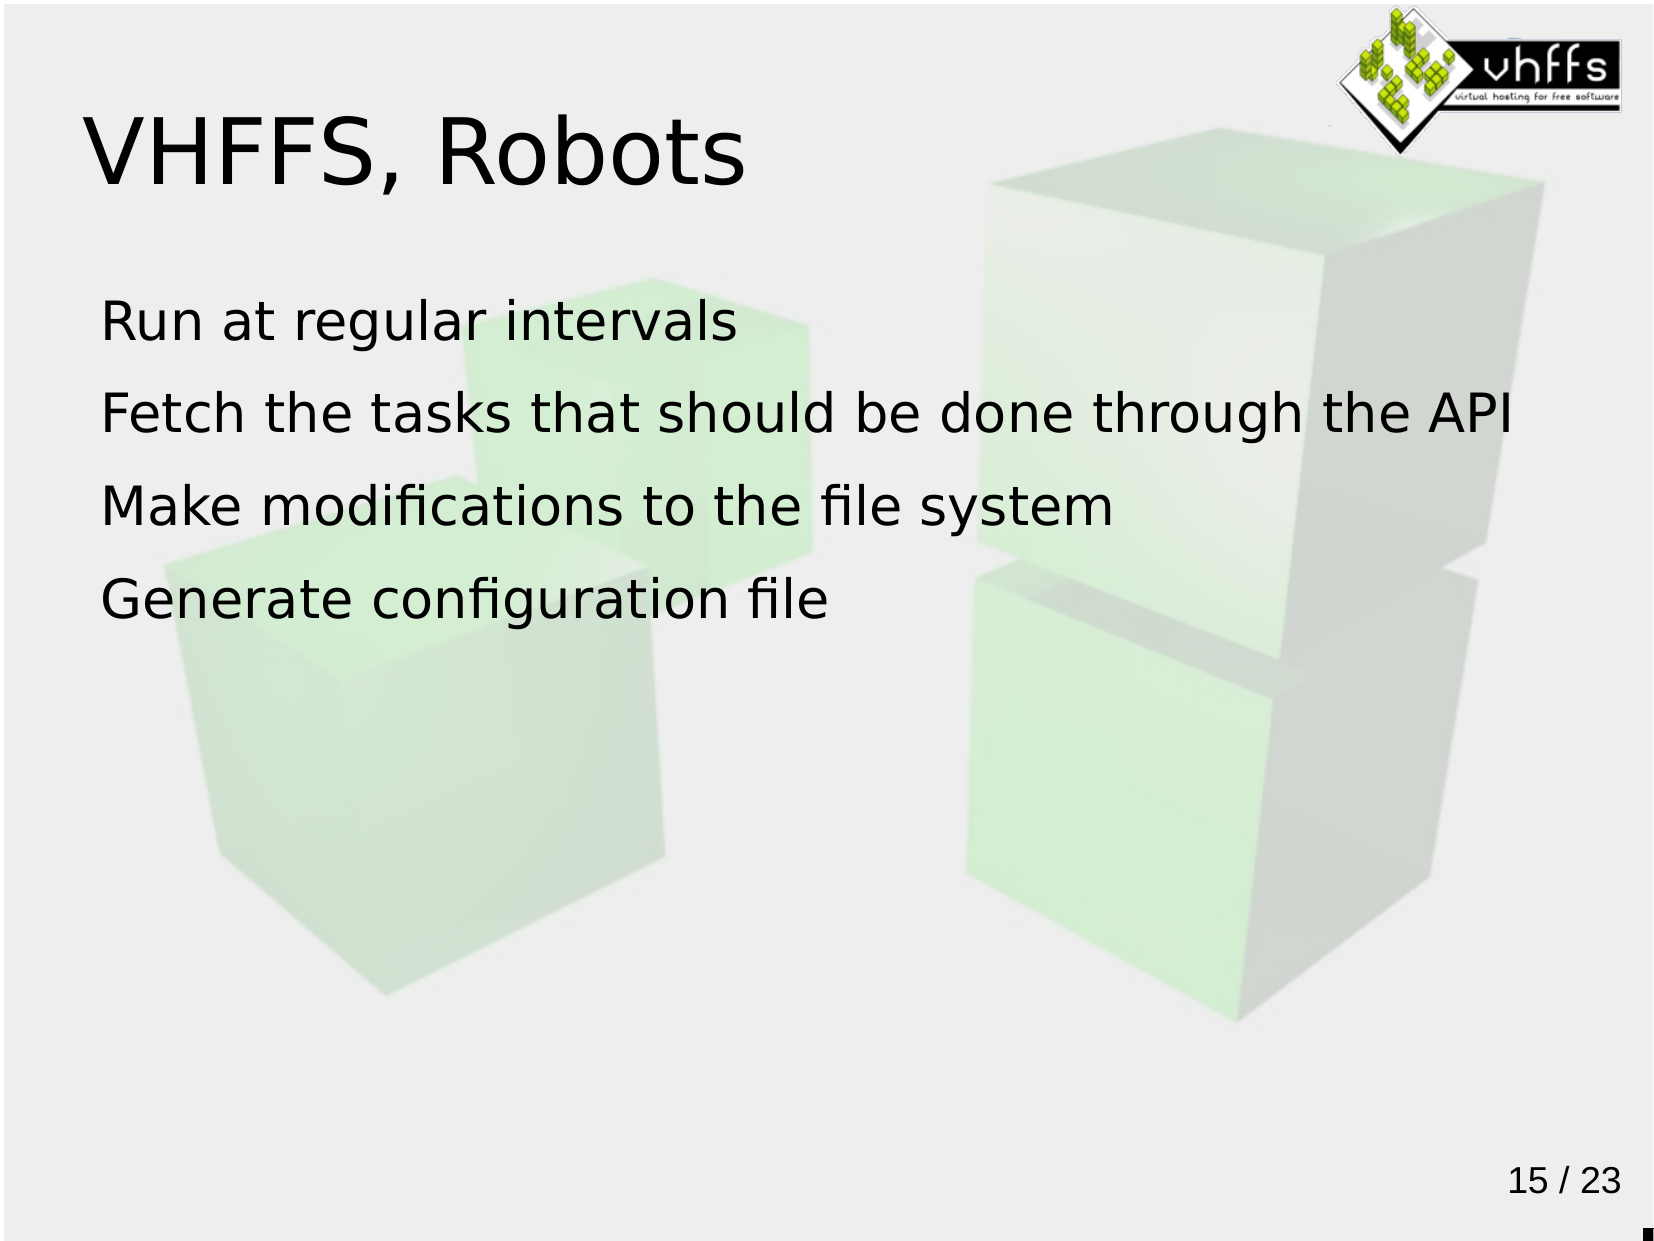

# VHFFS, Robots
Run at regular intervals
Fetch the tasks that should be done through the API
Make modifications to the file system
Generate configuration file